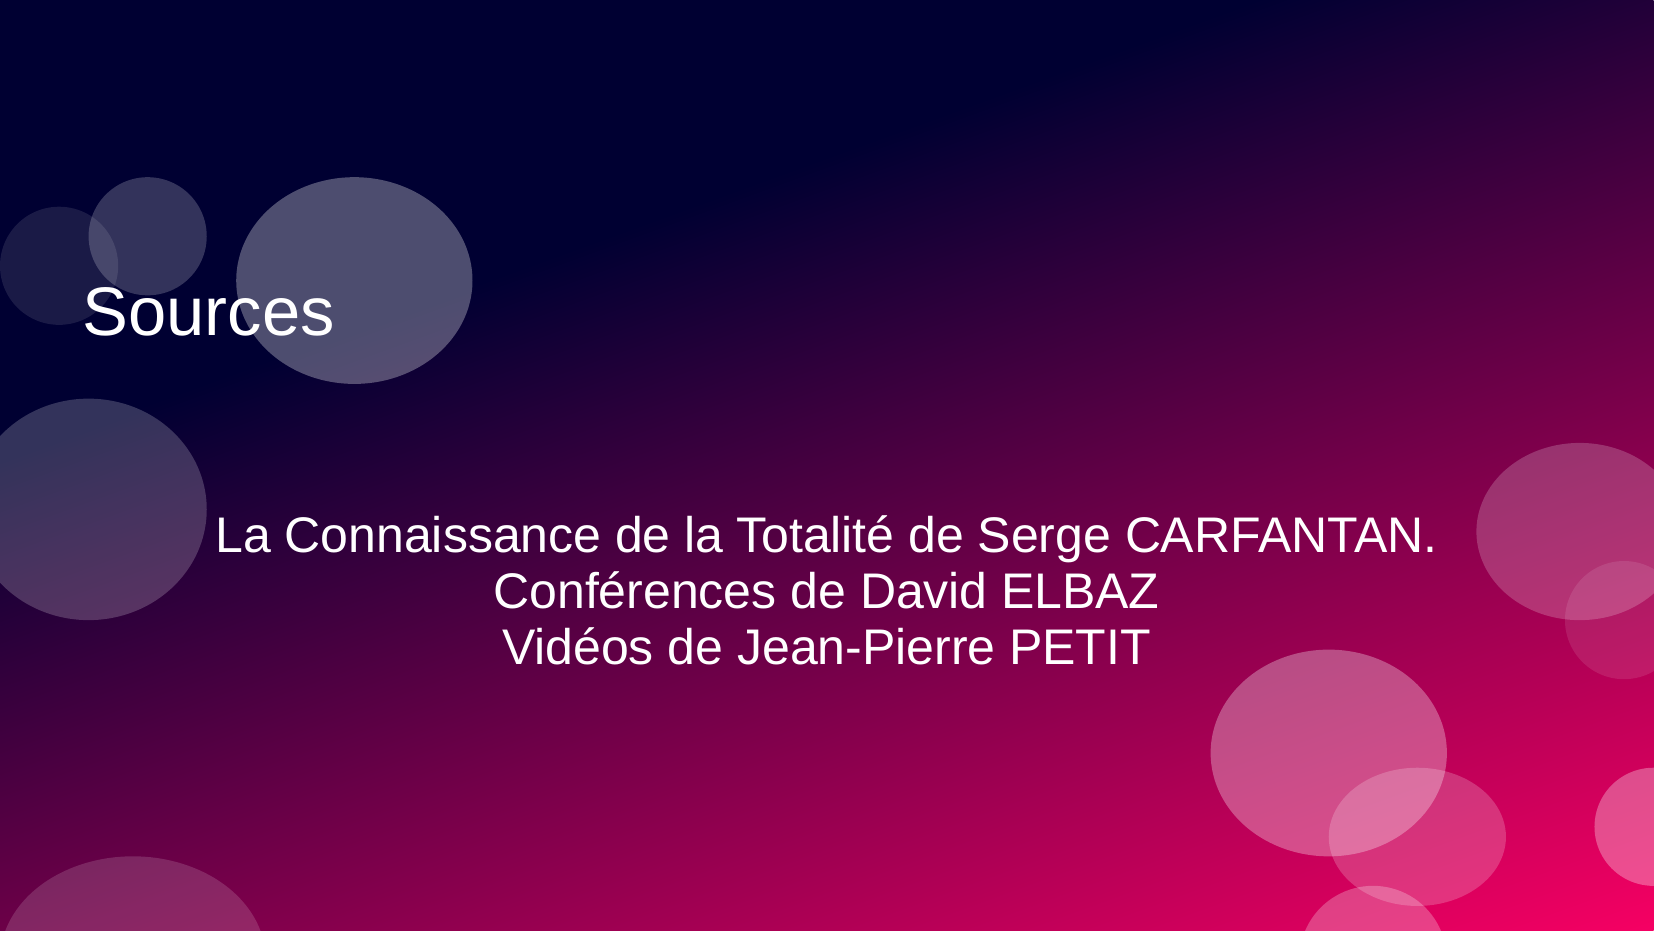

# Sources
La Connaissance de la Totalité de Serge CARFANTAN.
Conférences de David ELBAZ
Vidéos de Jean-Pierre PETIT